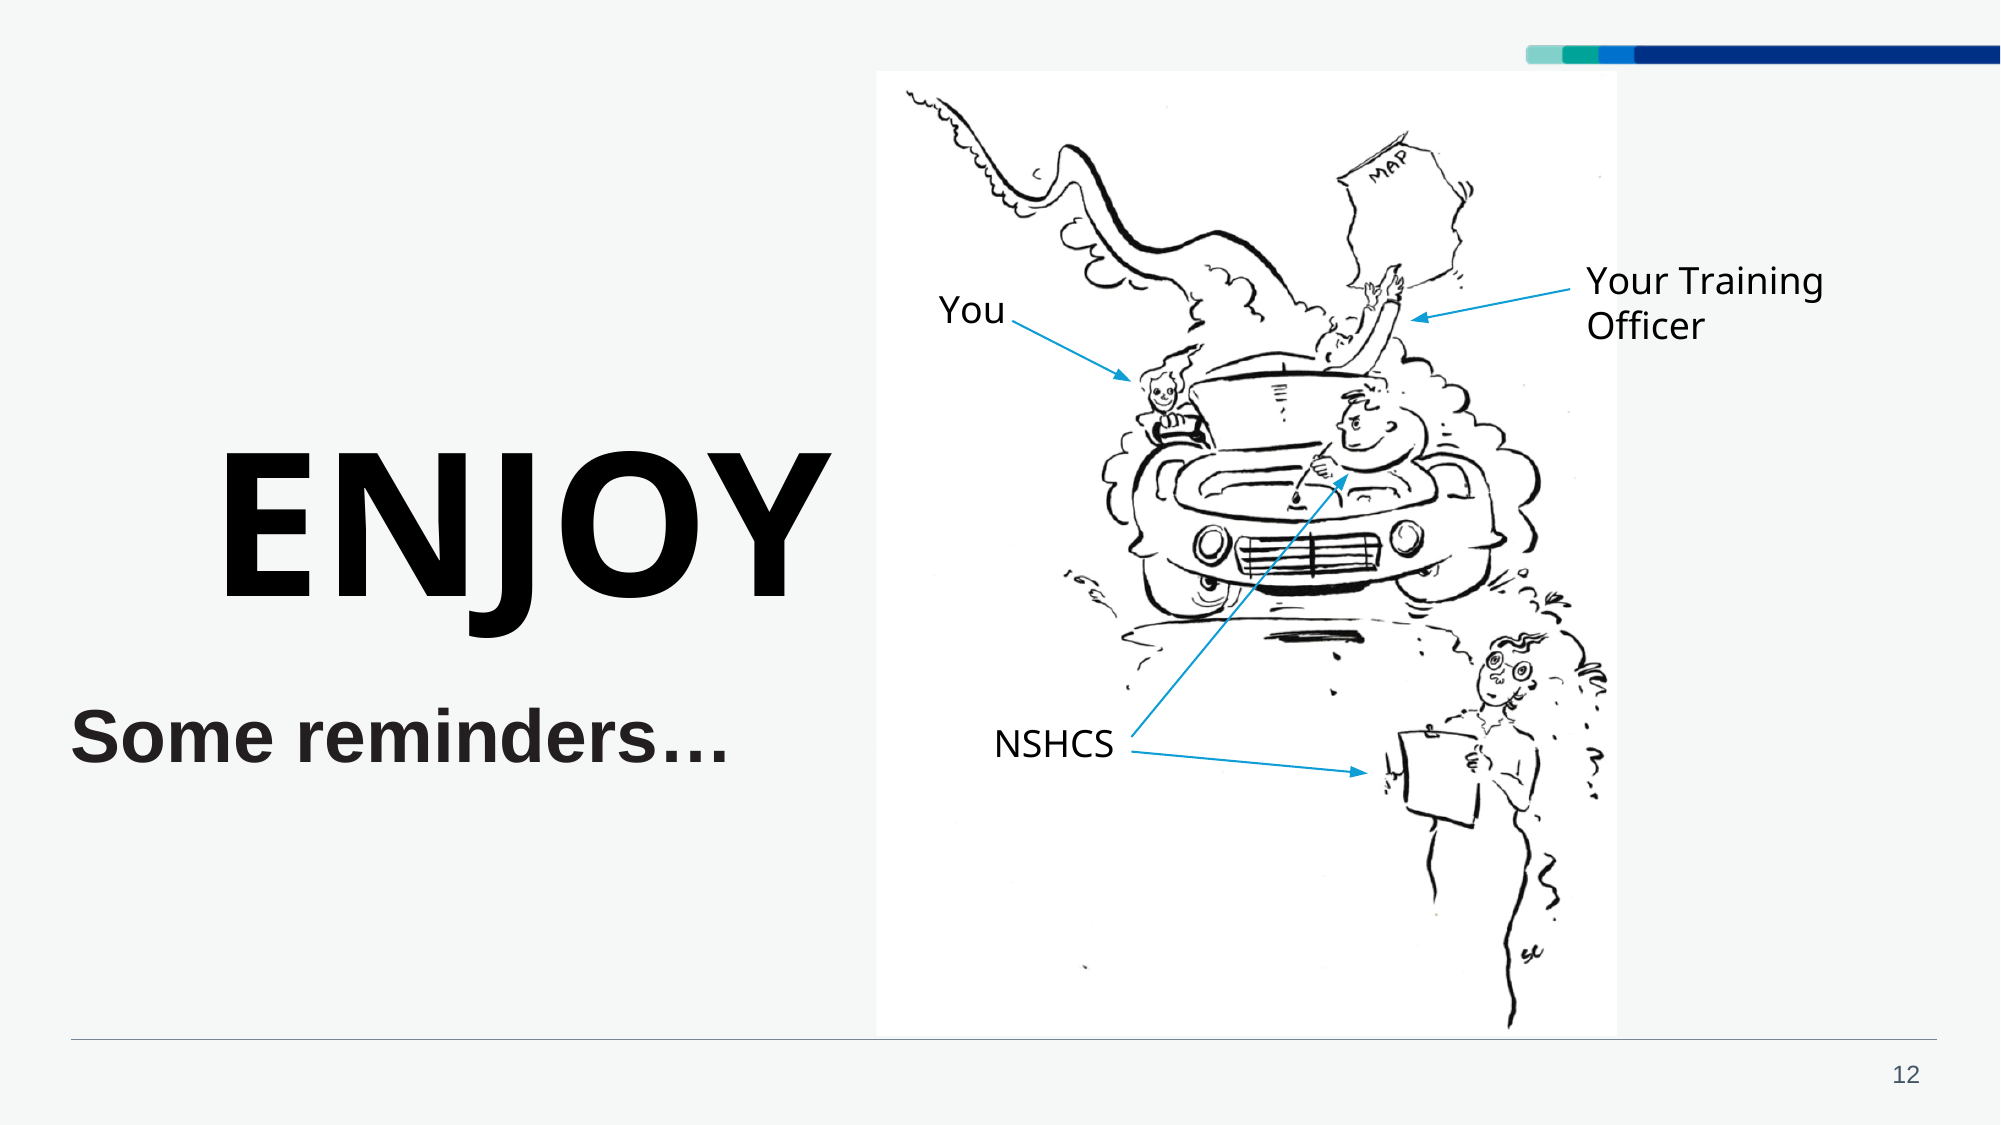

Your Training Officer
You
ENJOY
# Some reminders…
NSHCS